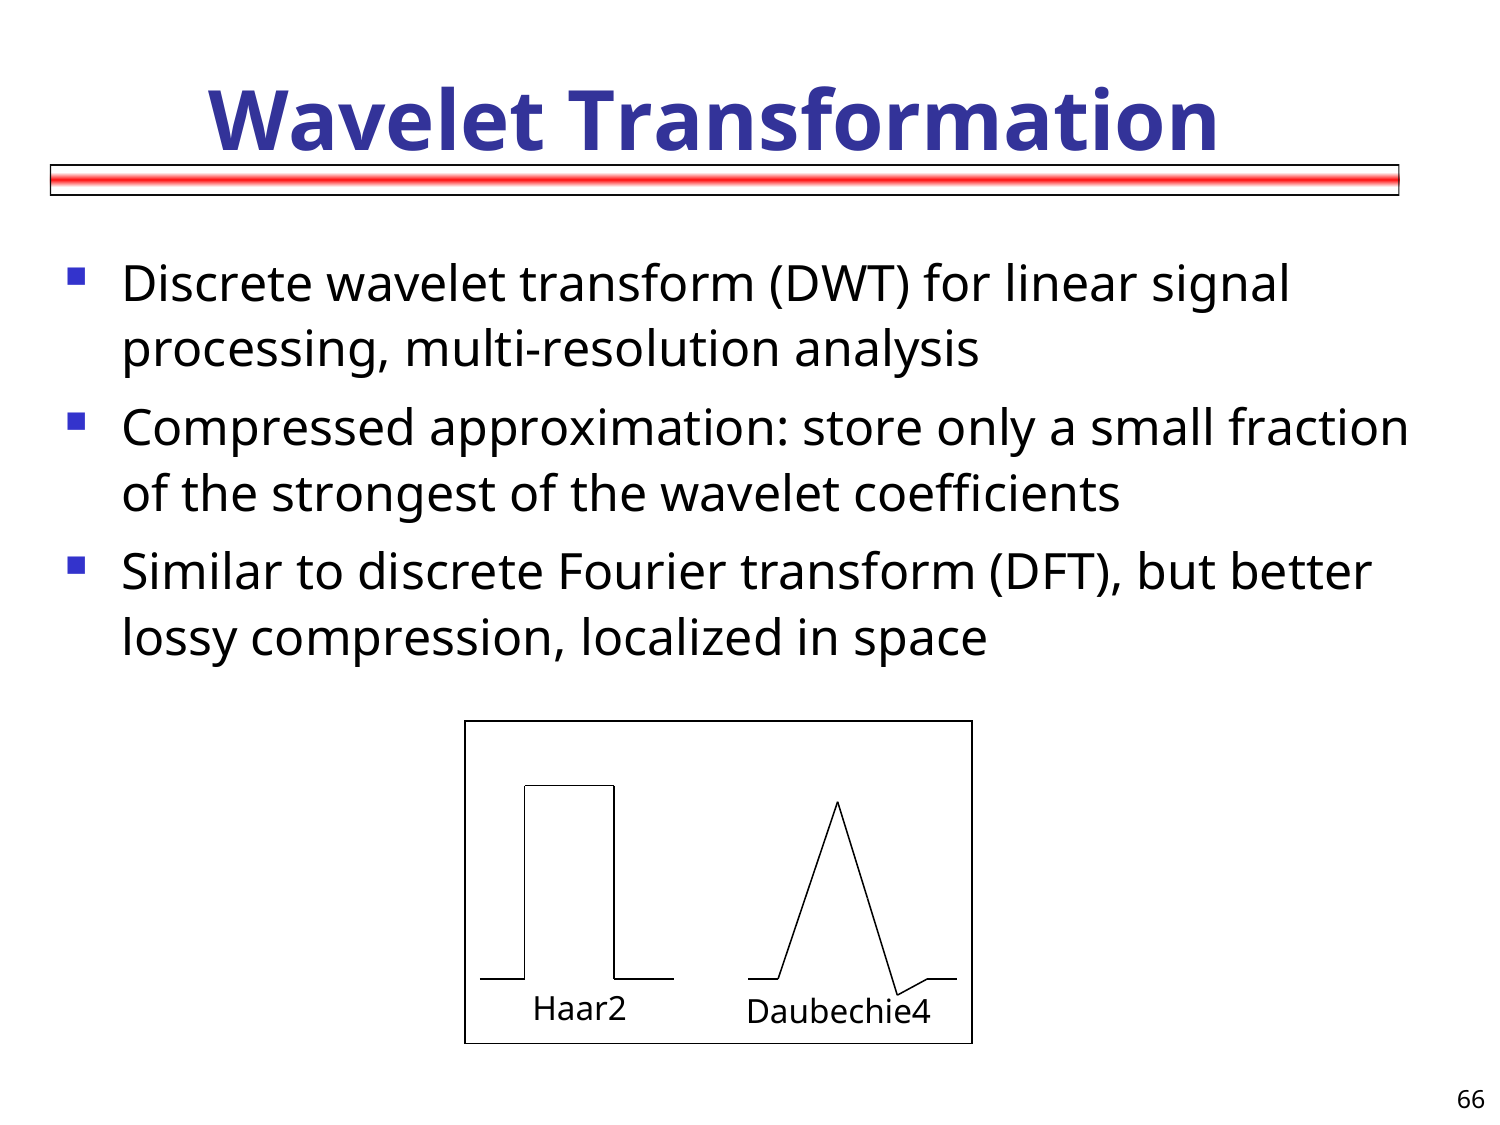

# Wavelet Transformation
Discrete wavelet transform (DWT) for linear signal processing, multi-resolution analysis
Compressed approximation: store only a small fraction of the strongest of the wavelet coefficients
Similar to discrete Fourier transform (DFT), but better lossy compression, localized in space
Haar2
Daubechie4